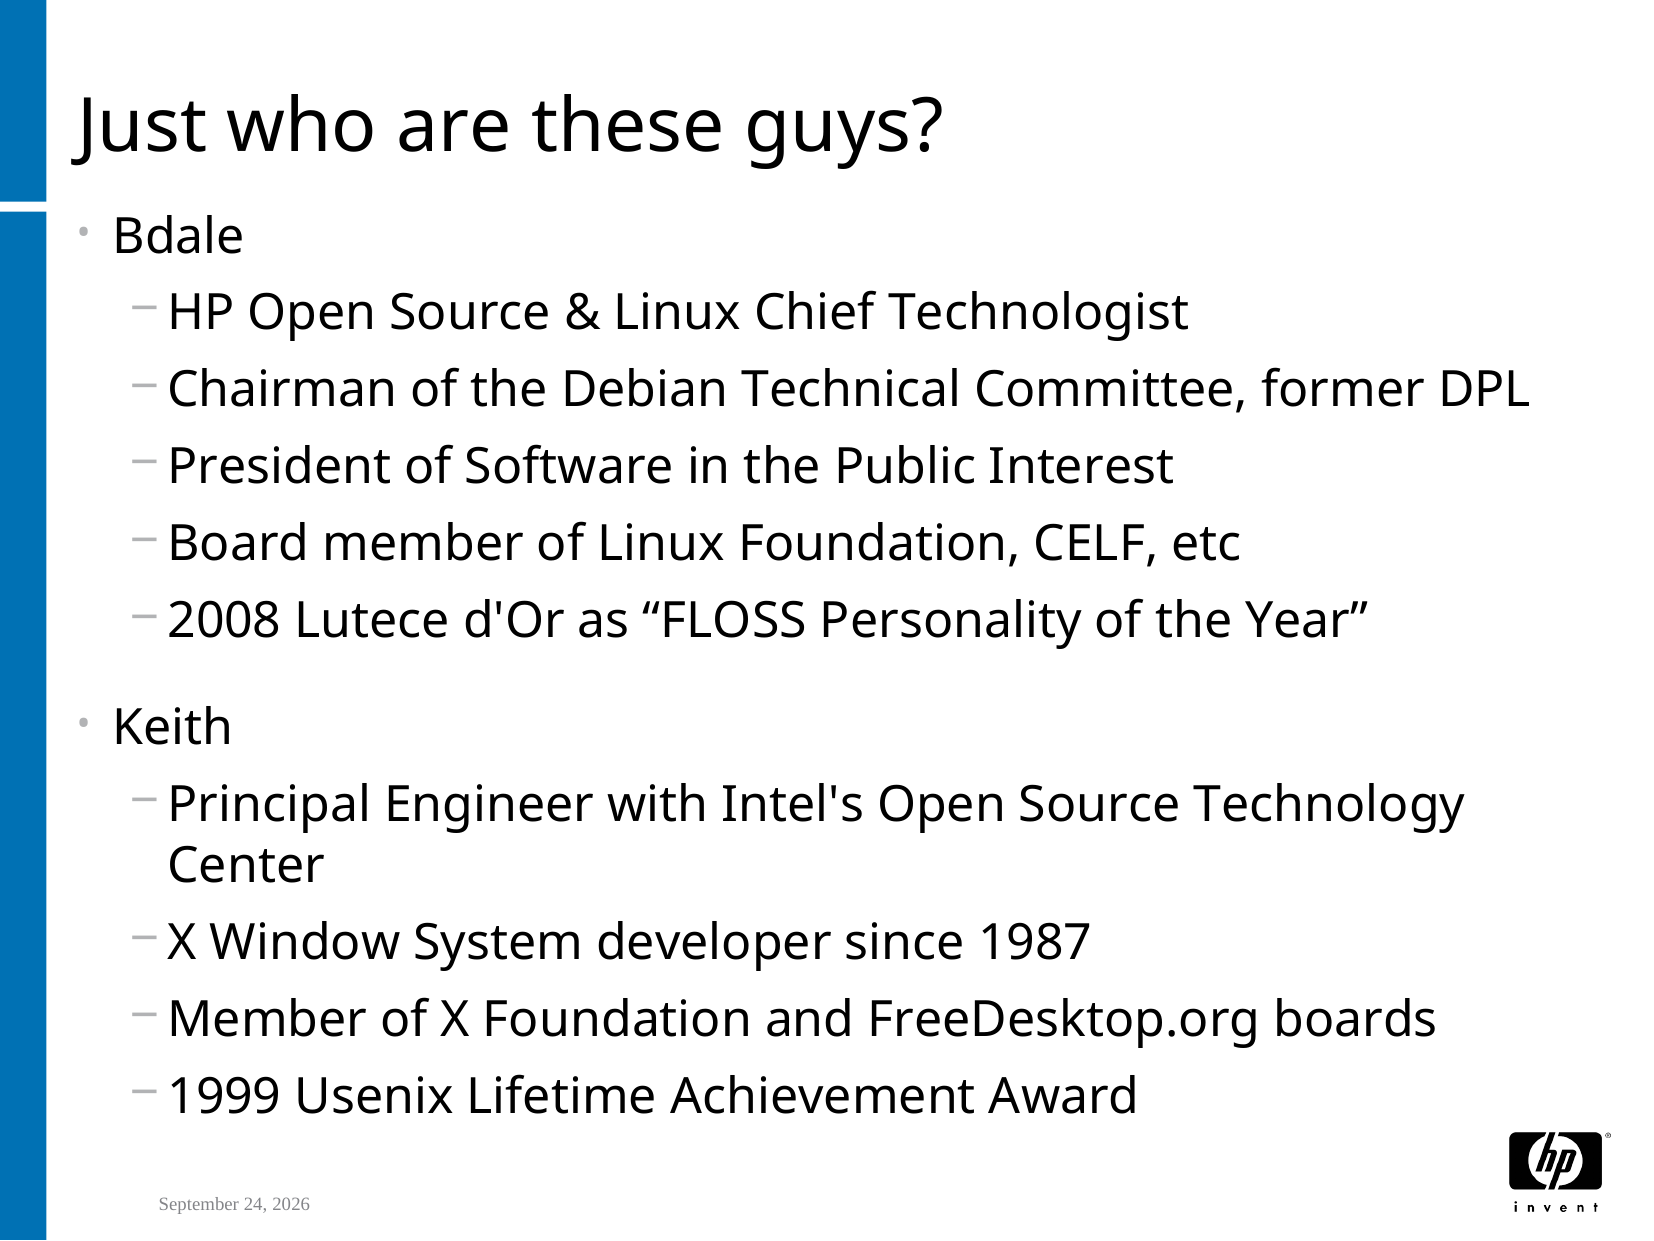

# Just who are these guys?
Bdale
HP Open Source & Linux Chief Technologist
Chairman of the Debian Technical Committee, former DPL
President of Software in the Public Interest
Board member of Linux Foundation, CELF, etc
2008 Lutece d'Or as “FLOSS Personality of the Year”
Keith
Principal Engineer with Intel's Open Source Technology Center
X Window System developer since 1987
Member of X Foundation and FreeDesktop.org boards
1999 Usenix Lifetime Achievement Award